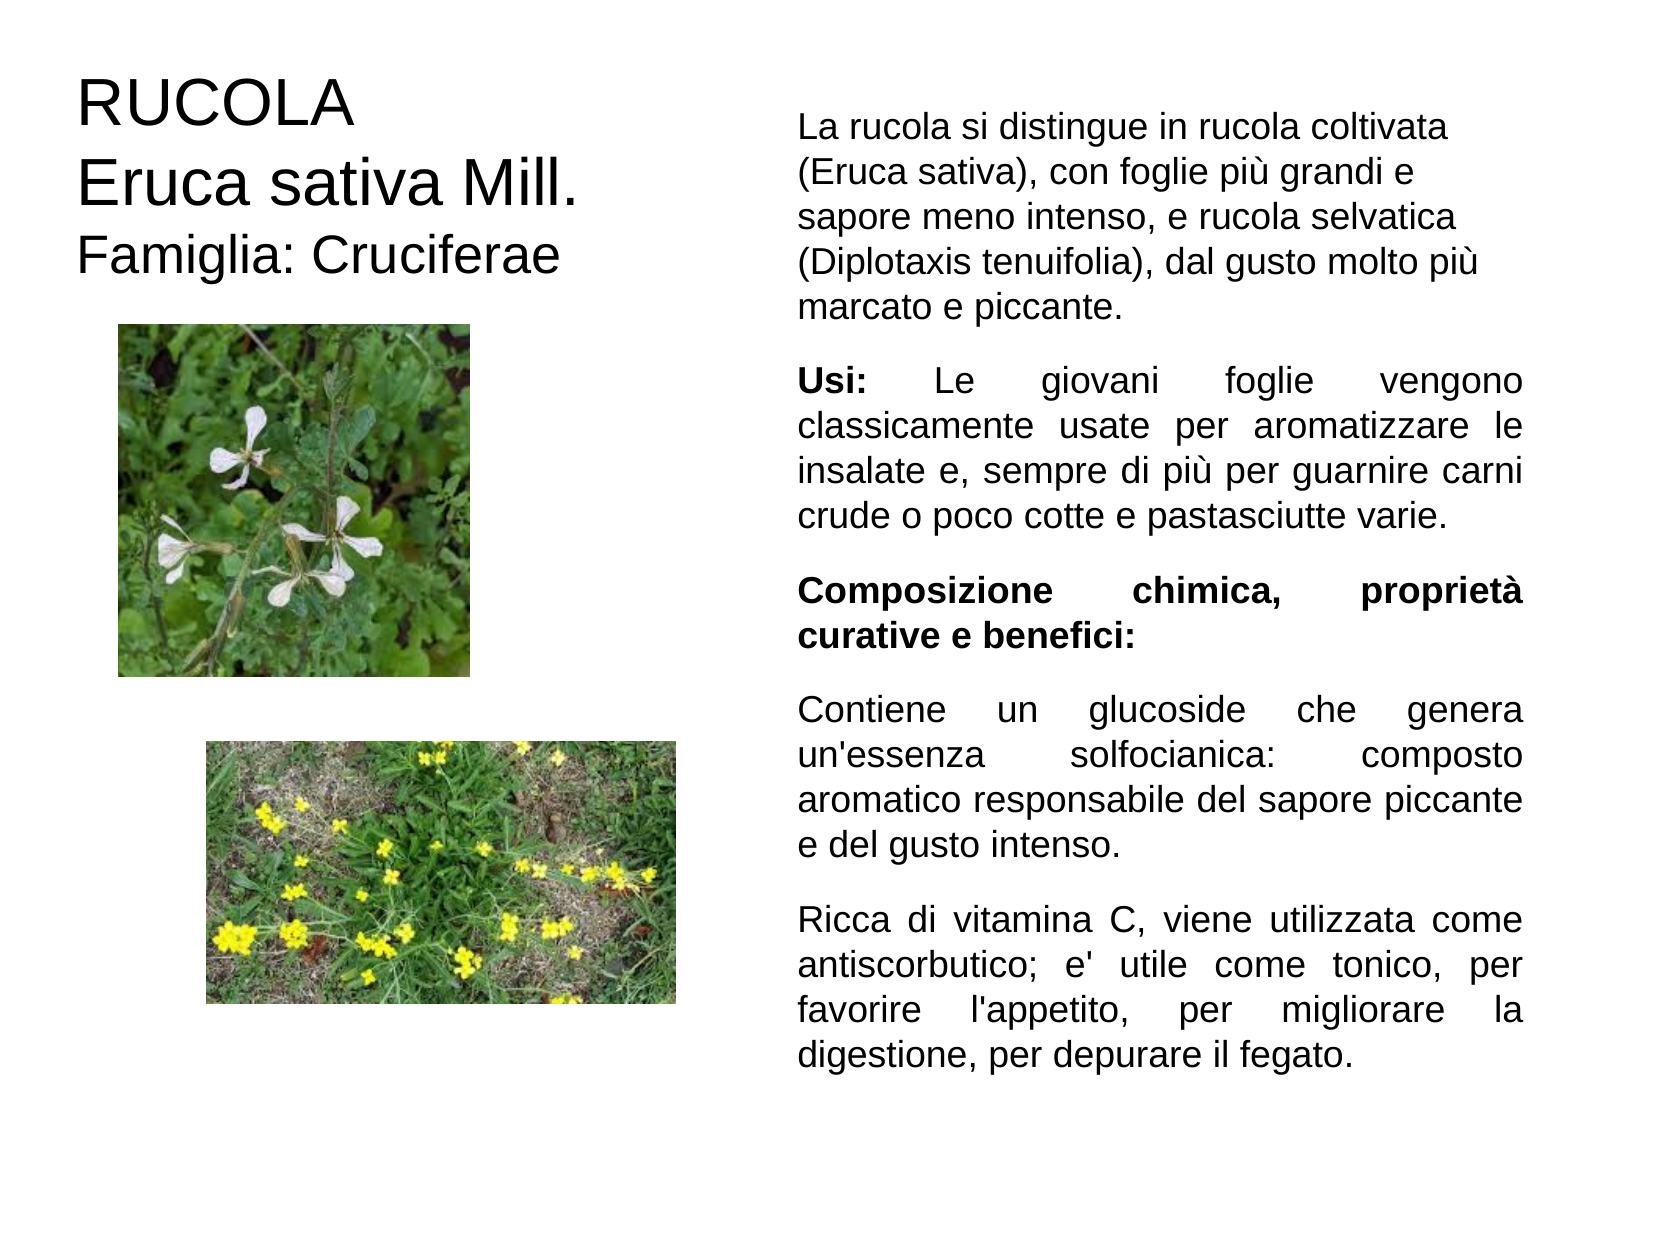

# RUCOLA Eruca sativa Mill. Famiglia: Cruciferae
La rucola si distingue in rucola coltivata (Eruca sativa), con foglie più grandi e sapore meno intenso, e rucola selvatica (Diplotaxis tenuifolia), dal gusto molto più marcato e piccante.
Usi: Le giovani foglie vengono classicamente usate per aromatizzare le insalate e, sempre di più per guarnire carni crude o poco cotte e pastasciutte varie.
Composizione chimica, proprietà curative e benefici:
Contiene un glucoside che genera un'essenza solfocianica: composto aromatico responsabile del sapore piccante e del gusto intenso.
Ricca di vitamina C, viene utilizzata come antiscorbutico; e' utile come tonico, per favorire l'appetito, per migliorare la digestione, per depurare il fegato.